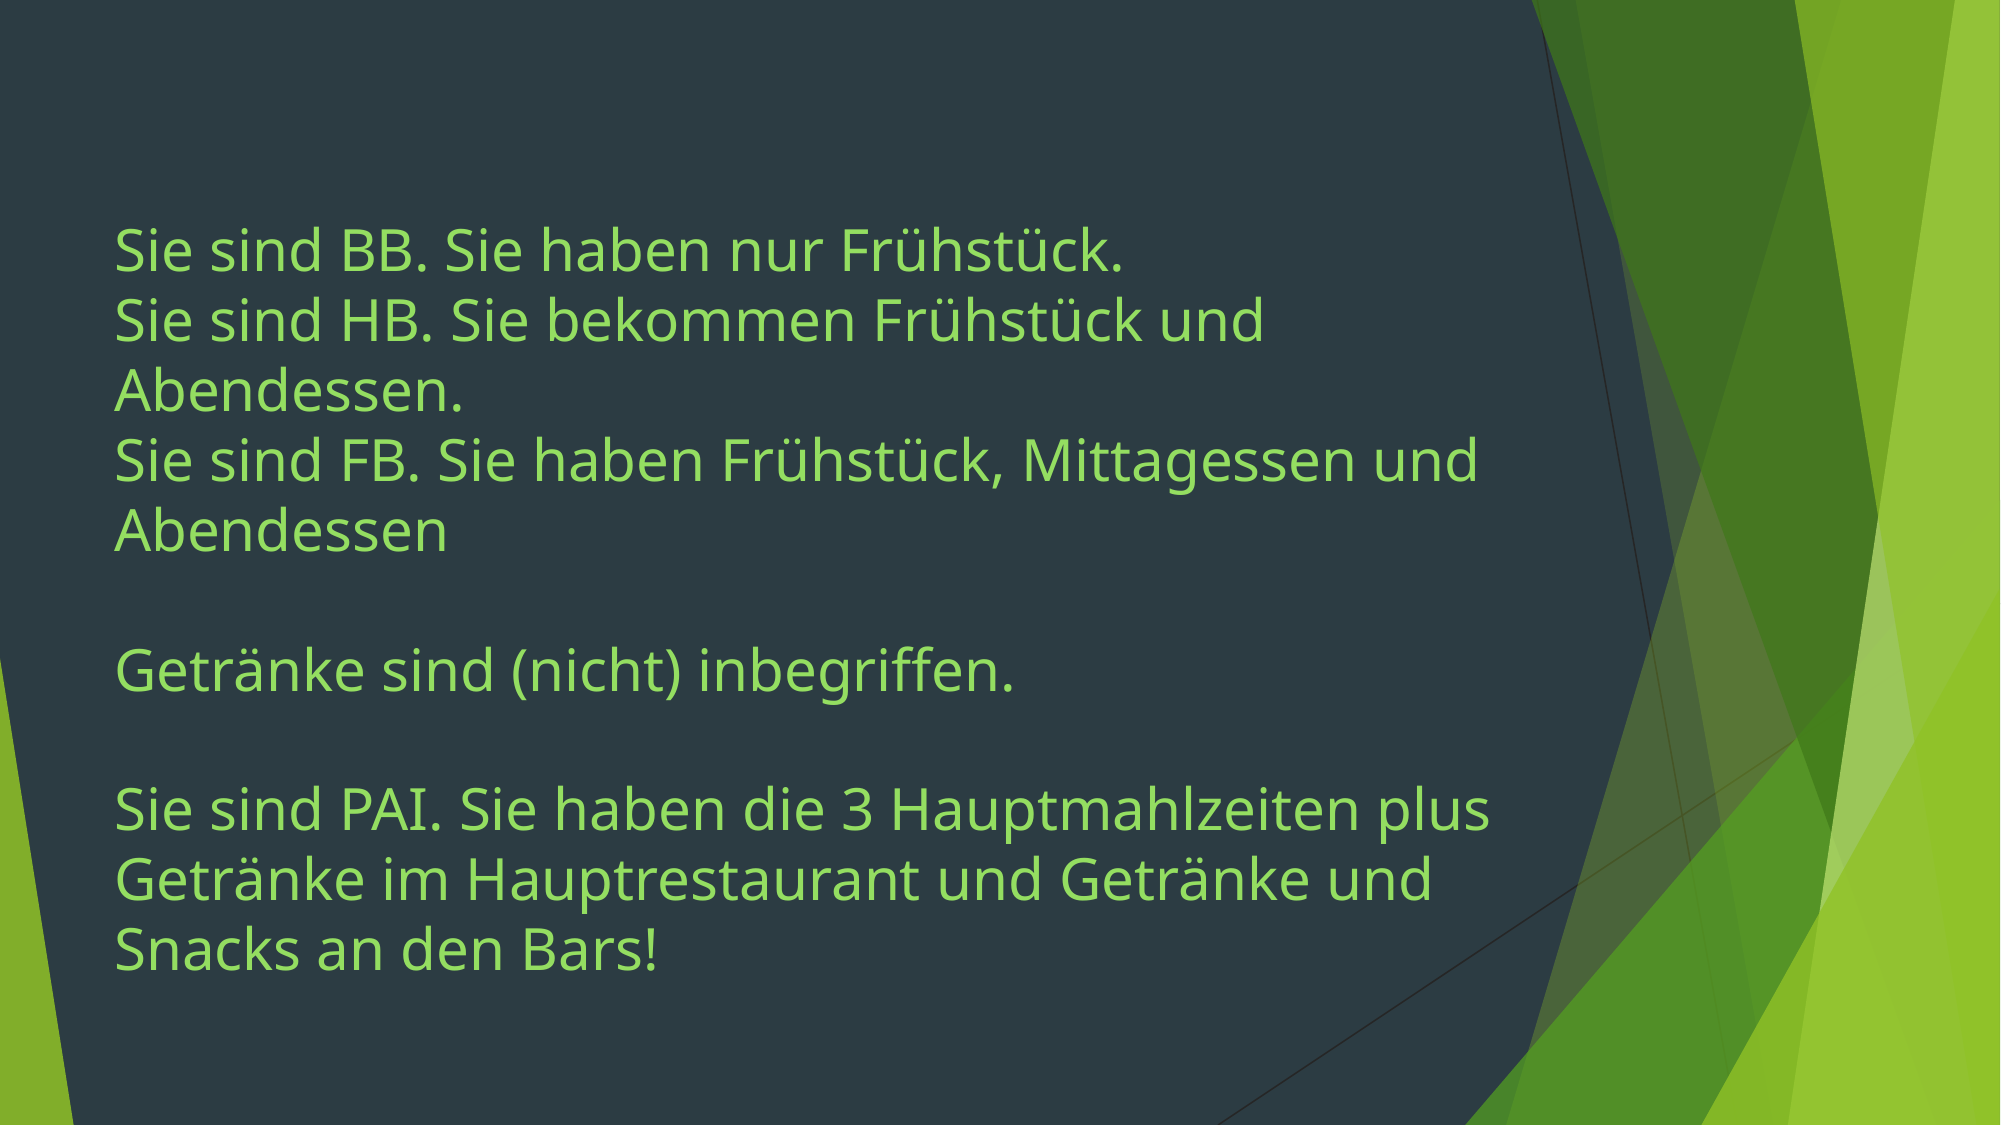

Sie sind BB. Sie haben nur Frühstück.
Sie sind HB. Sie bekommen Frühstück und Abendessen.
Sie sind FB. Sie haben Frühstück, Mittagessen und Abendessen
Getränke sind (nicht) inbegriffen.
Sie sind PAI. Sie haben die 3 Hauptmahlzeiten plus Getränke im Hauptrestaurant und Getränke und Snacks an den Bars!